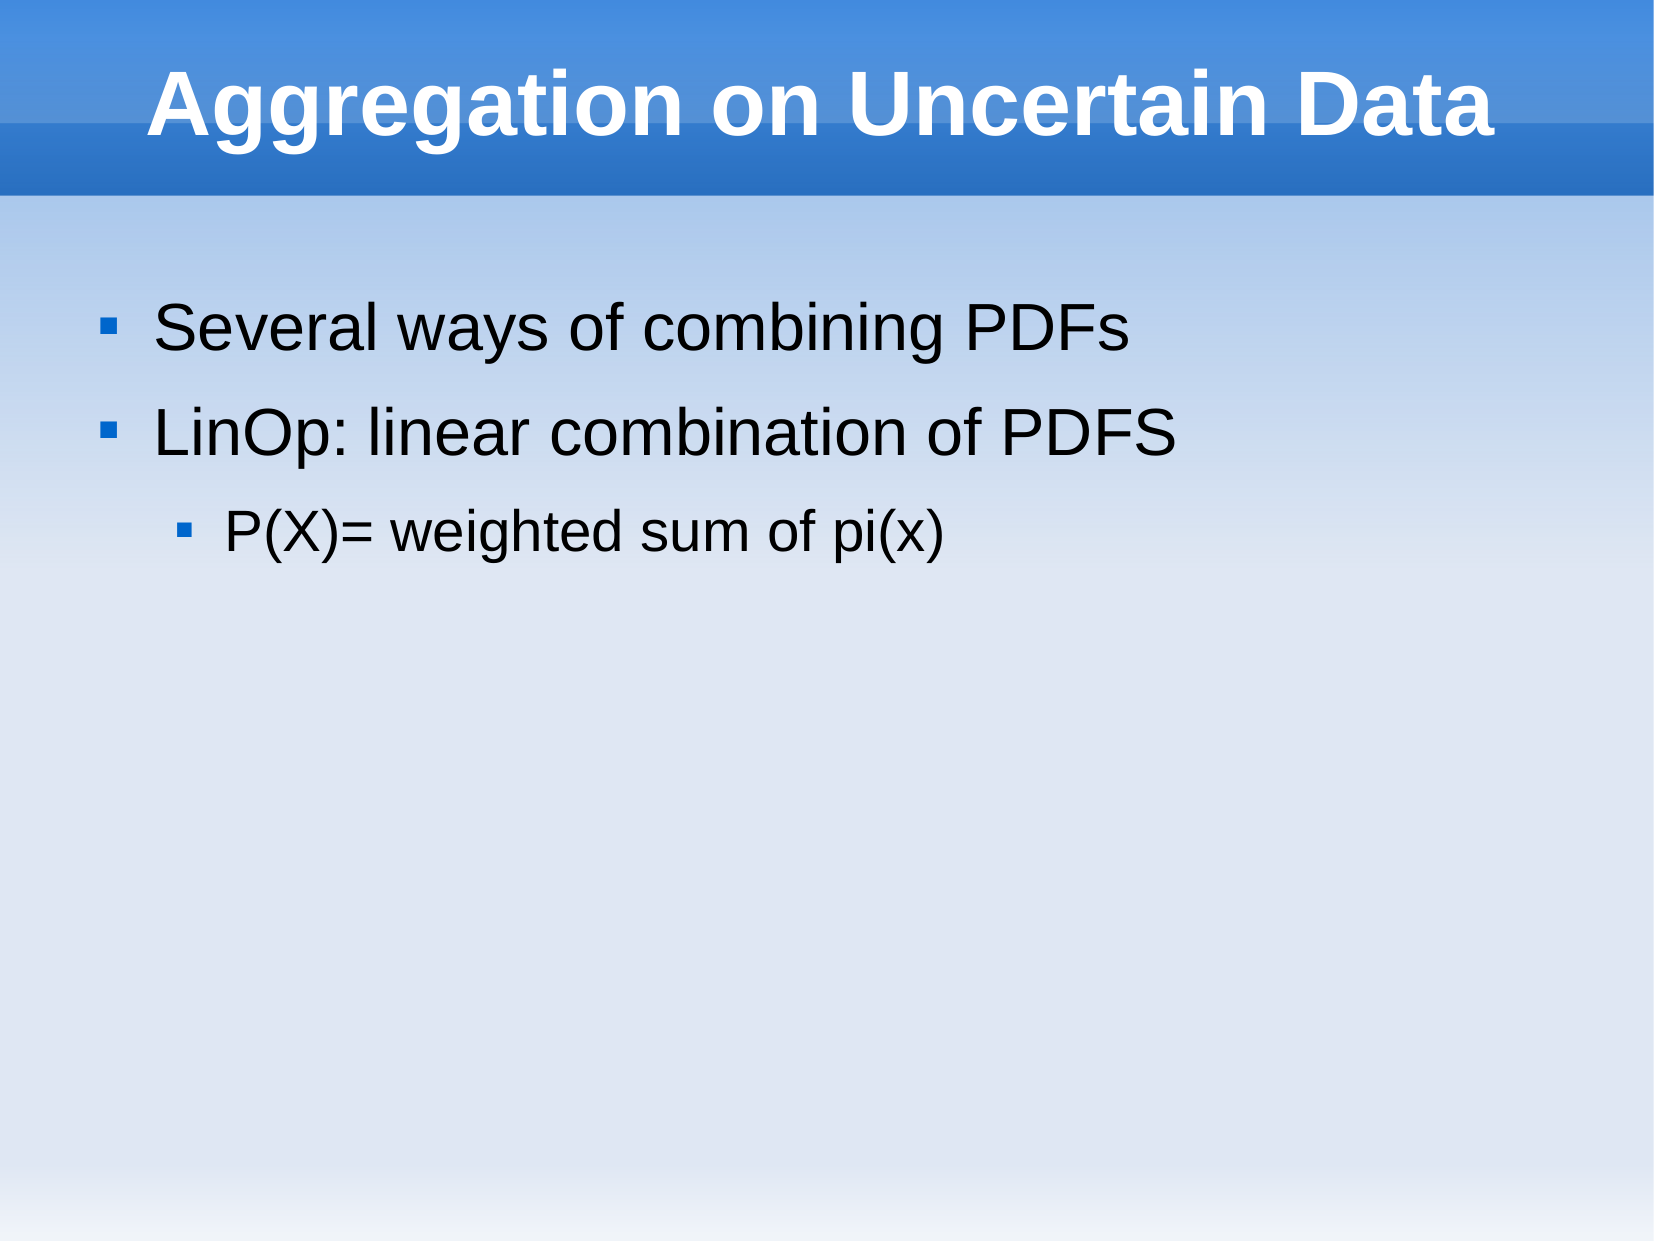

# Aggregation on Uncertain Data
Several ways of combining PDFs
LinOp: linear combination of PDFS
P(X)= weighted sum of pi(x)